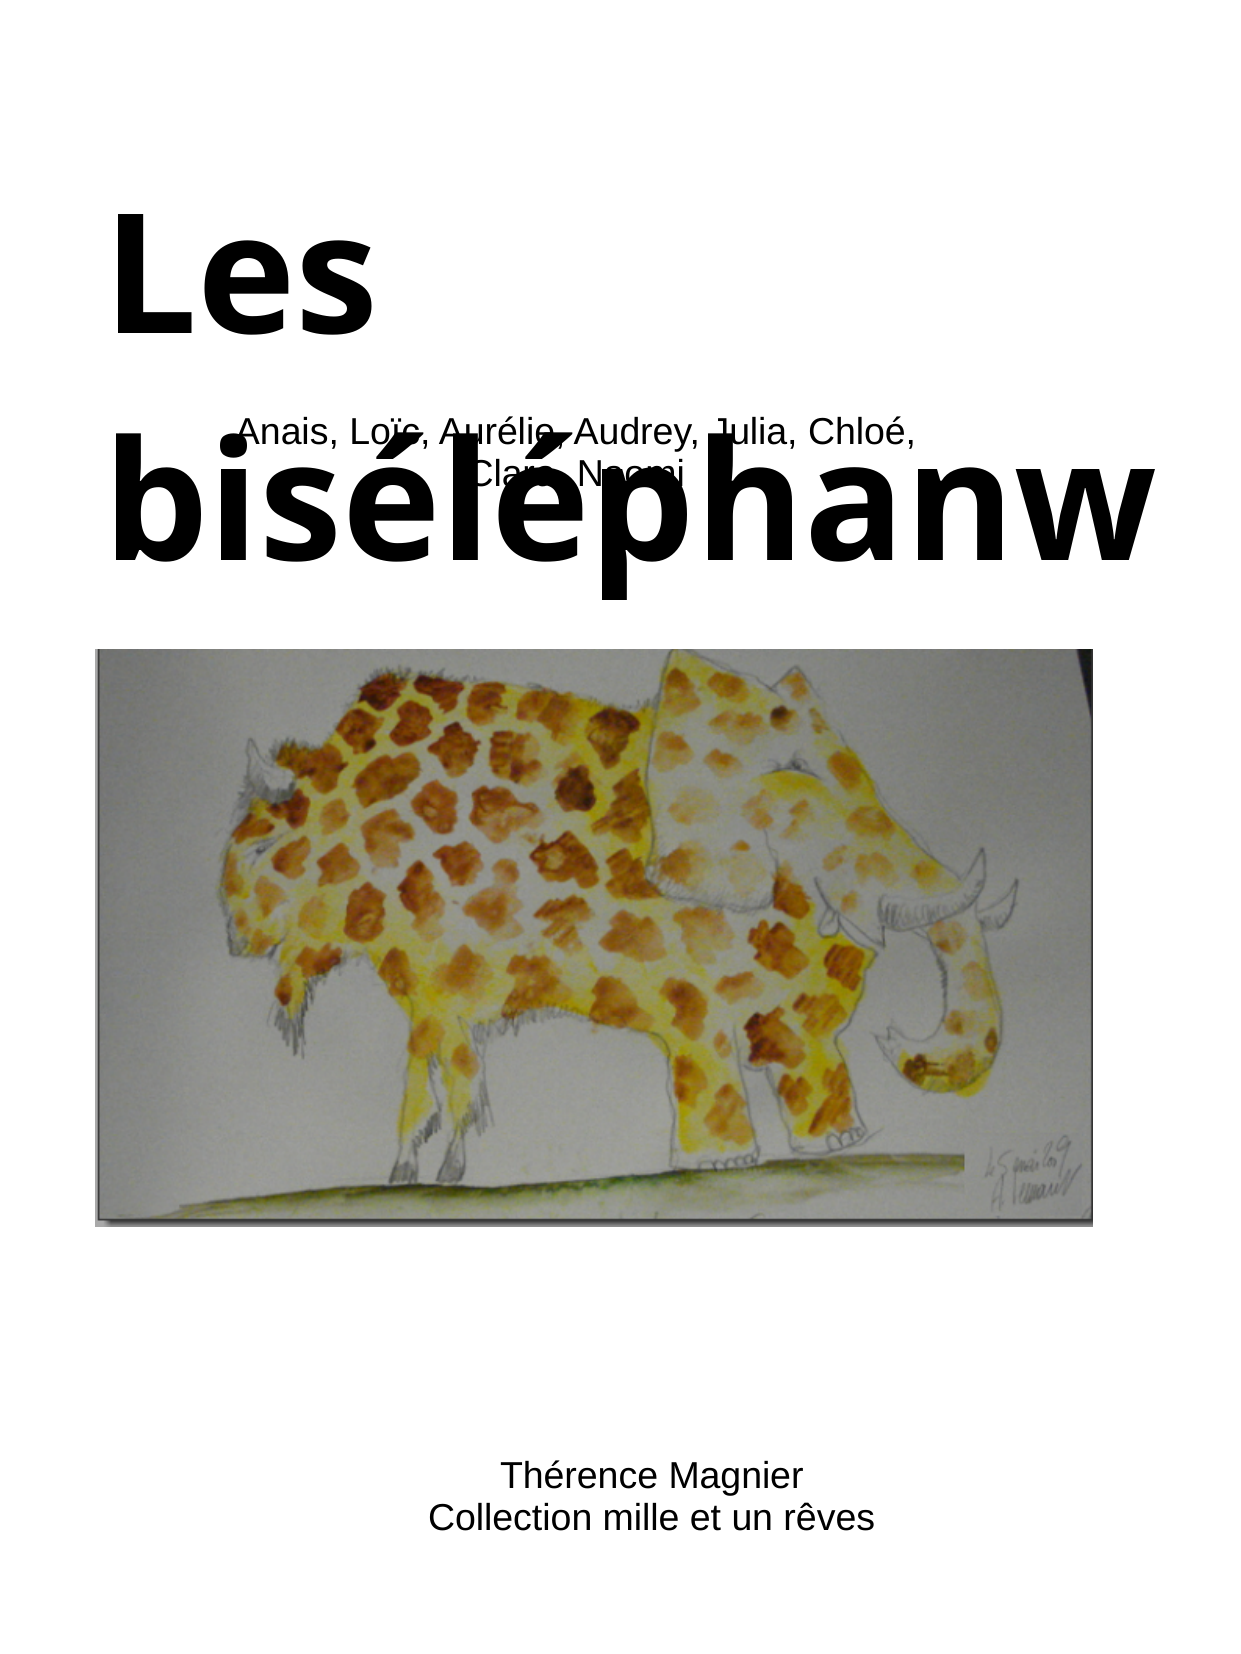

Les biséléphanwaras
Anais, Loïc, Aurélie, Audrey, Julia, Chloé, Clara, Naomi
Thérence Magnier
Collection mille et un rêves